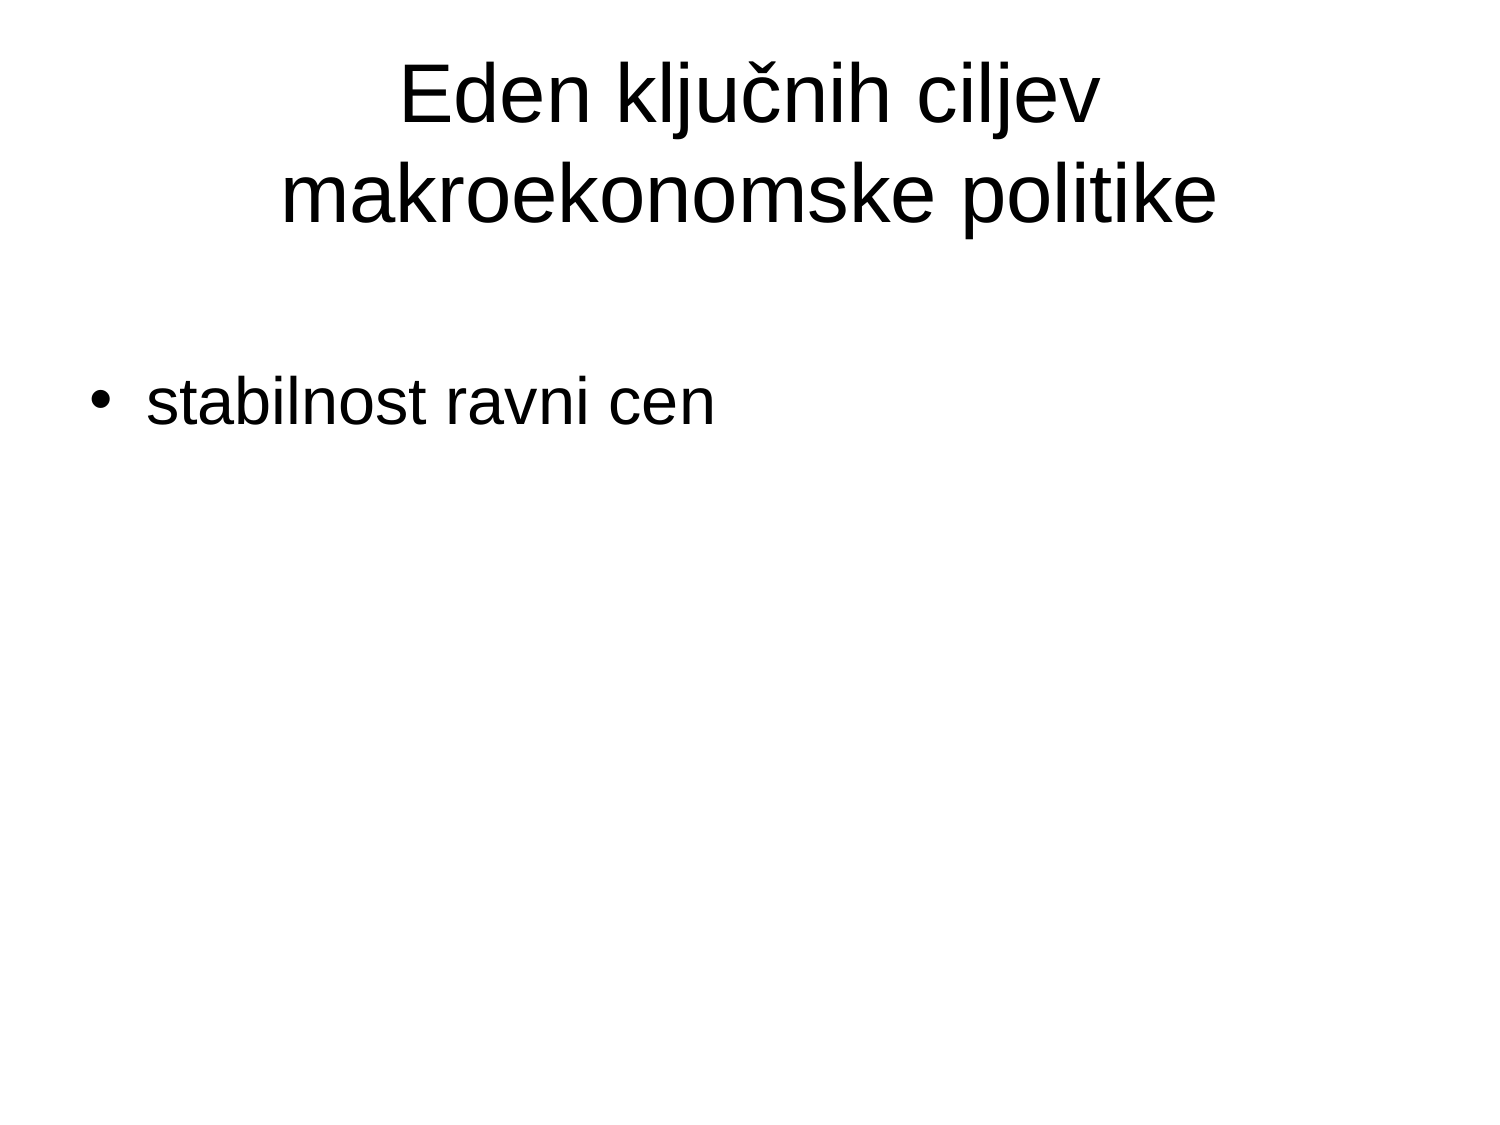

# Eden ključnih ciljev makroekonomske politike
stabilnost ravni cen